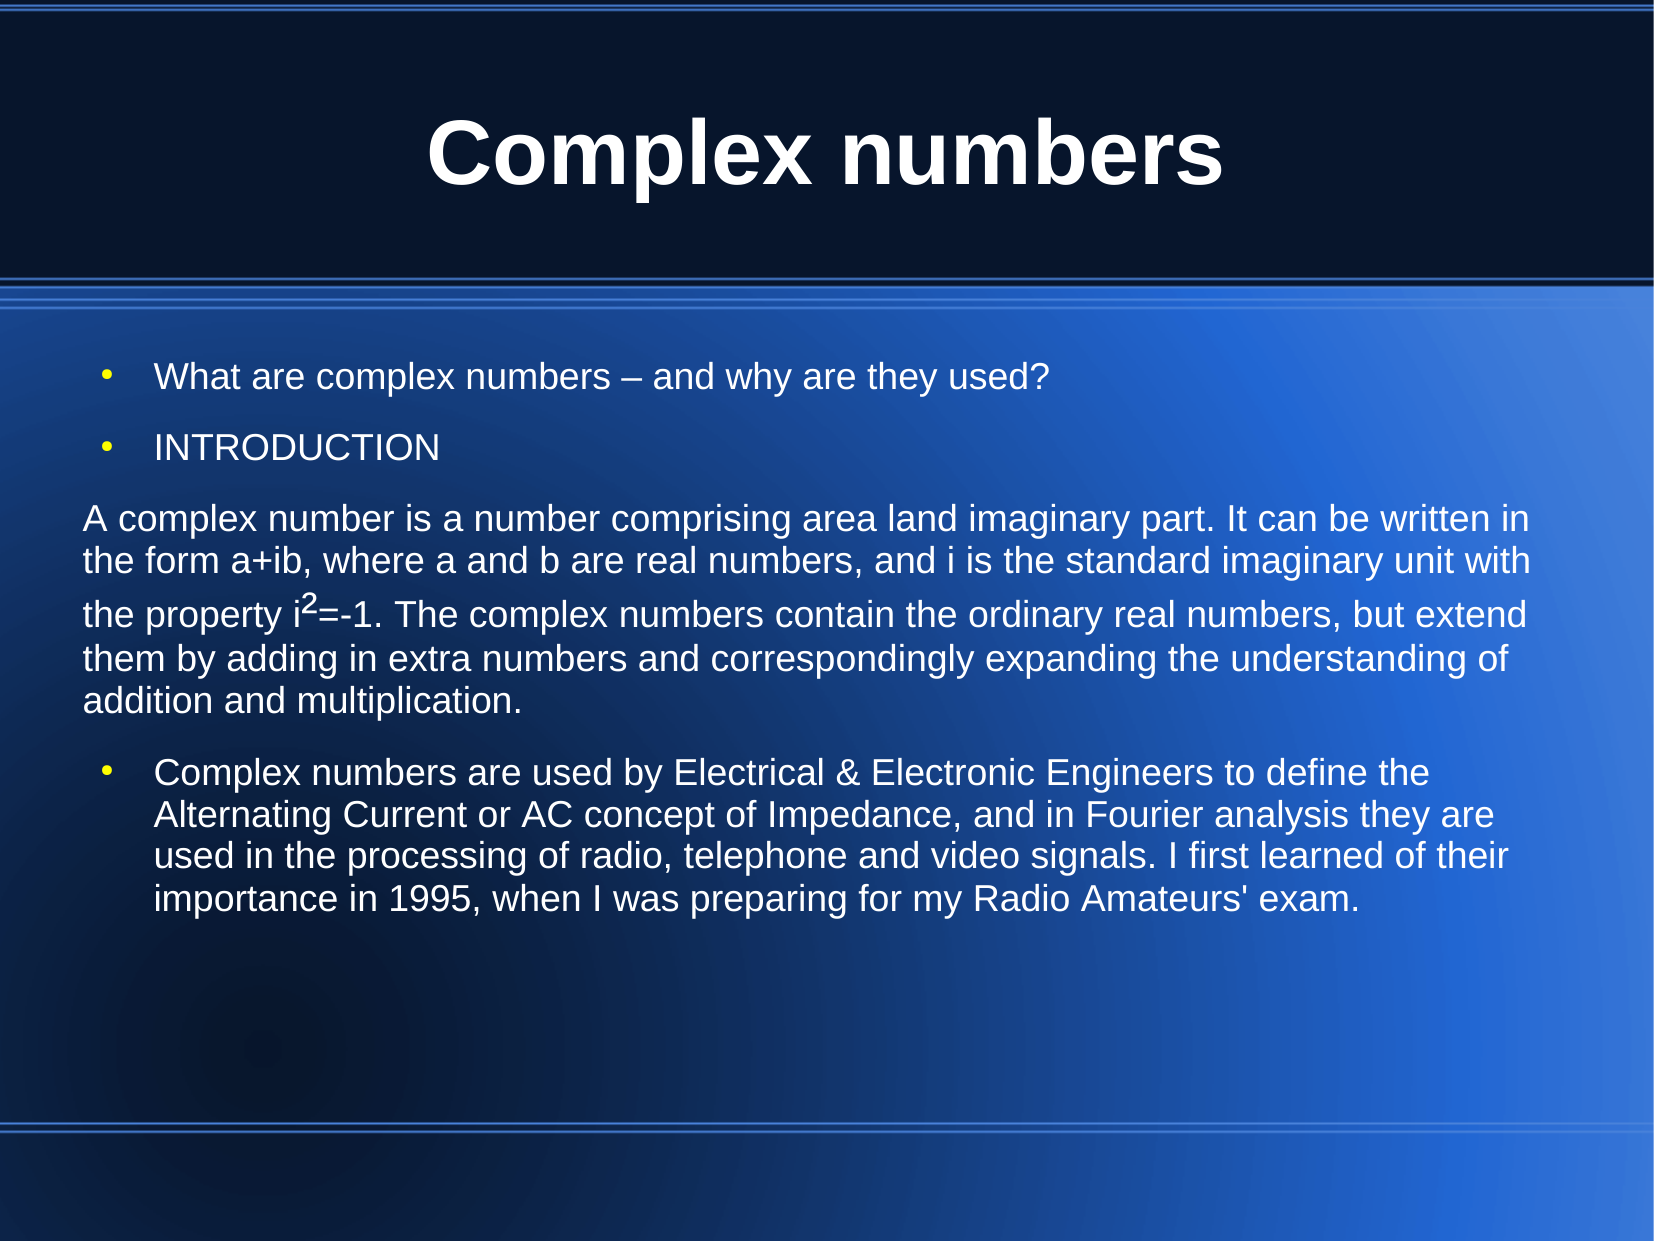

# Complex numbers
What are complex numbers – and why are they used?
INTRODUCTION
A complex number is a number comprising area land imaginary part. It can be written in the form a+ib, where a and b are real numbers, and i is the standard imaginary unit with the property i²=-1. The complex numbers contain the ordinary real numbers, but extend them by adding in extra numbers and correspondingly expanding the understanding of addition and multiplication.
Complex numbers are used by Electrical & Electronic Engineers to define the Alternating Current or AC concept of Impedance, and in Fourier analysis they are used in the processing of radio, telephone and video signals. I first learned of their importance in 1995, when I was preparing for my Radio Amateurs' exam.